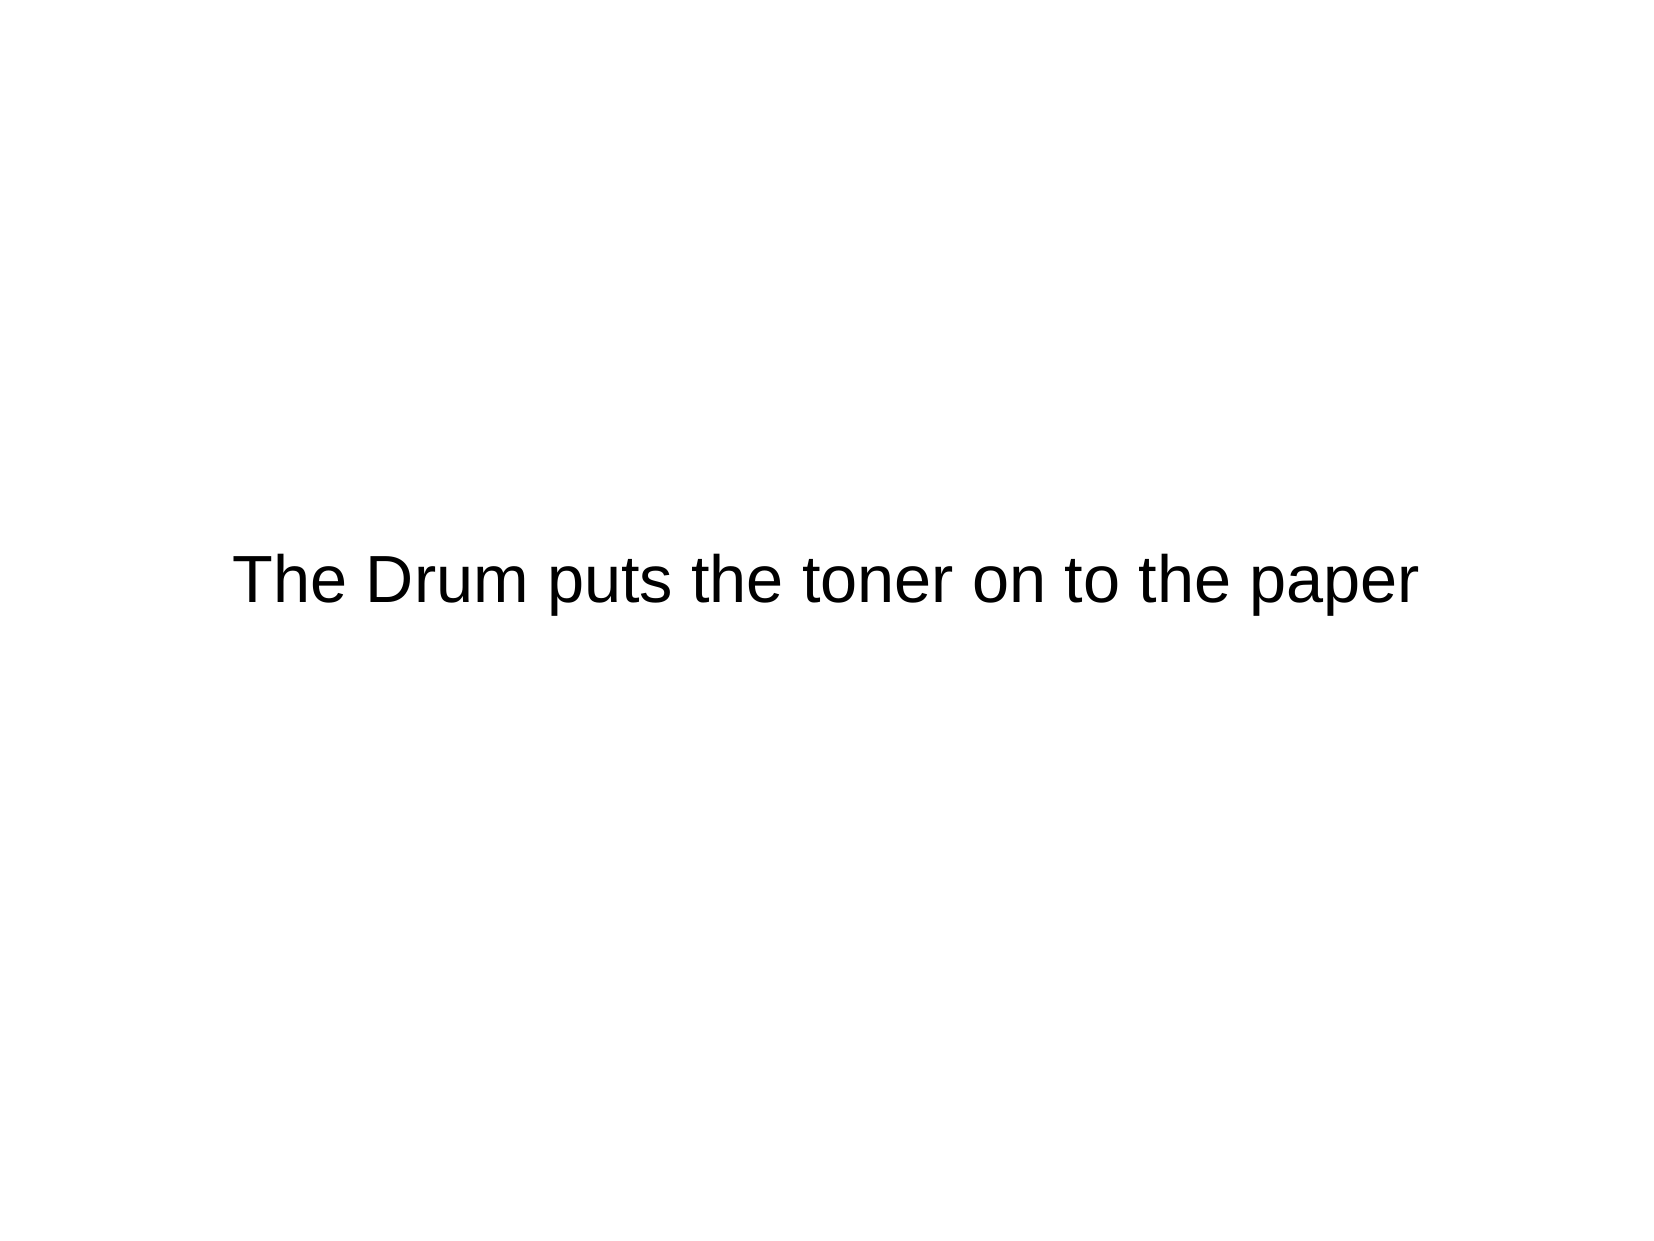

# The Drum puts the toner on to the paper